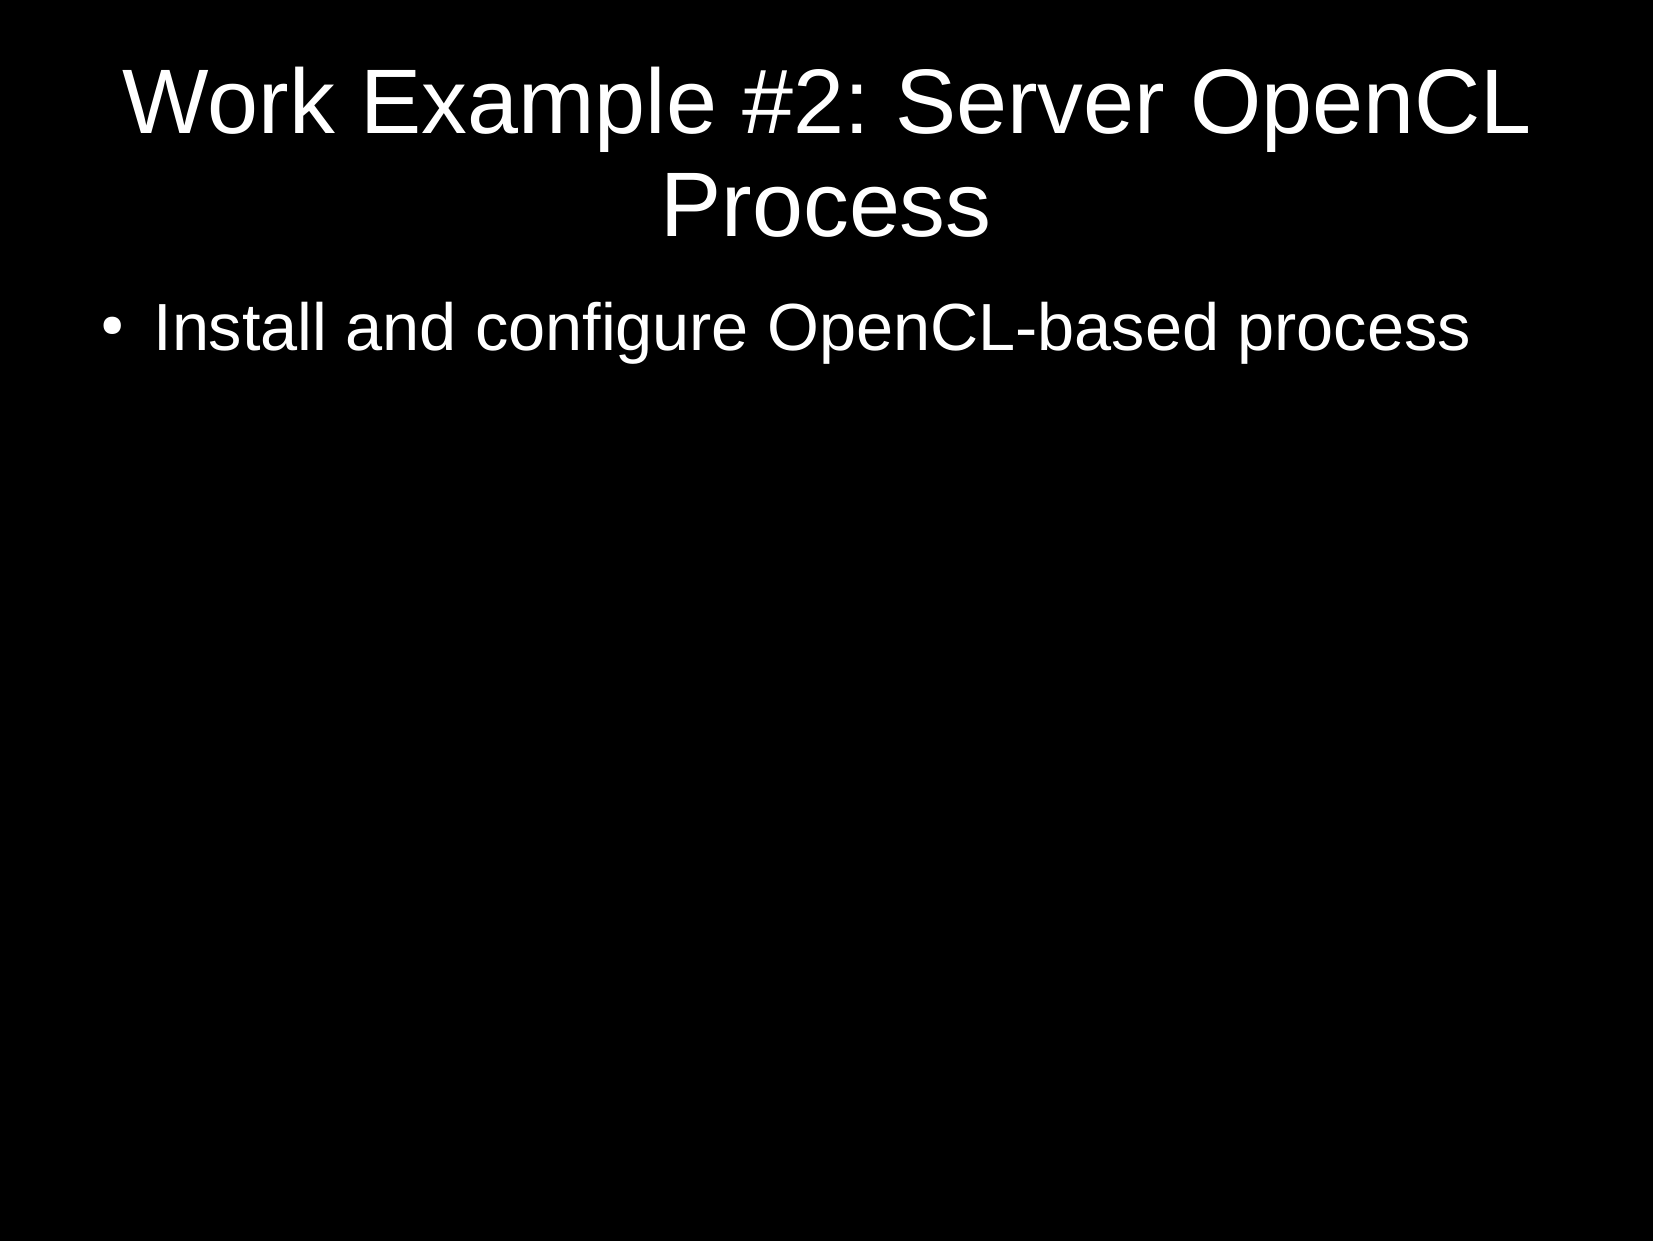

# Work Example #2: Server OpenCL Process
Install and configure OpenCL-based process